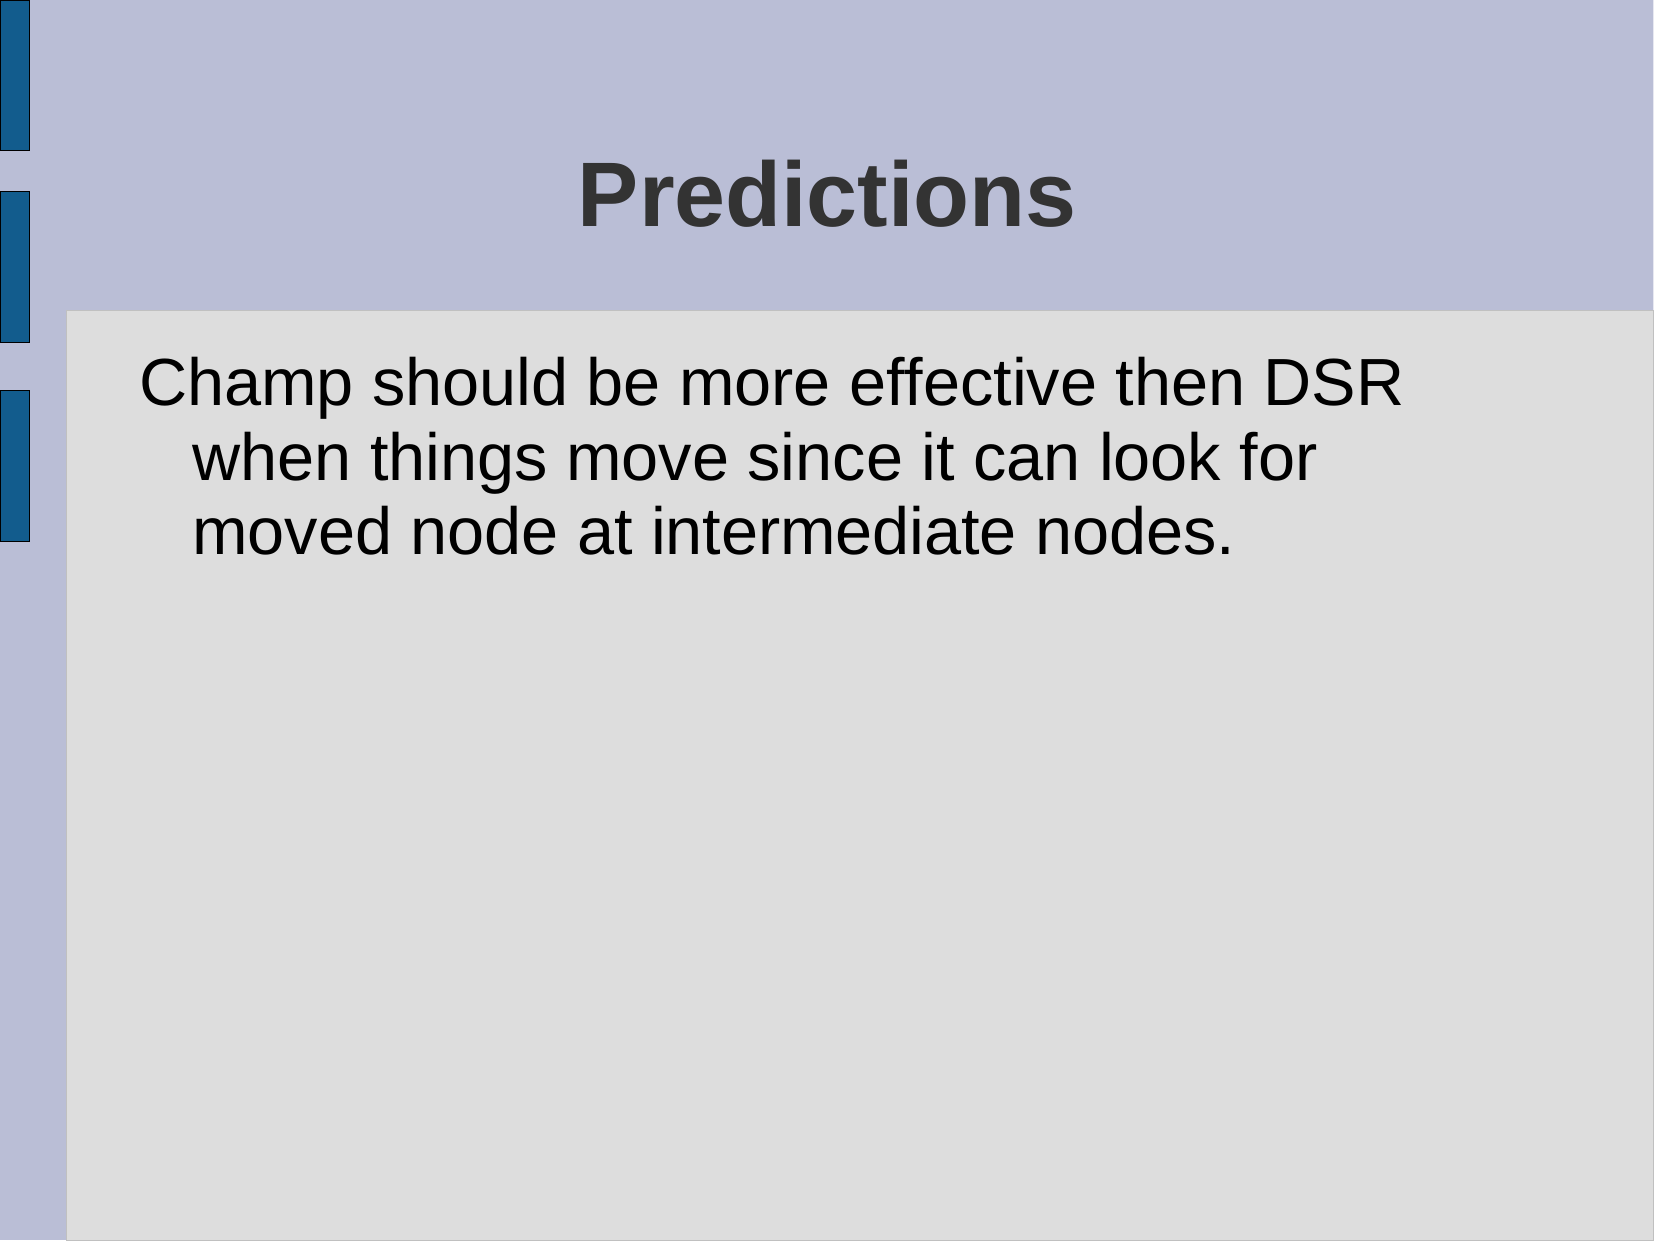

# Predictions
Champ should be more effective then DSR when things move since it can look for moved node at intermediate nodes.